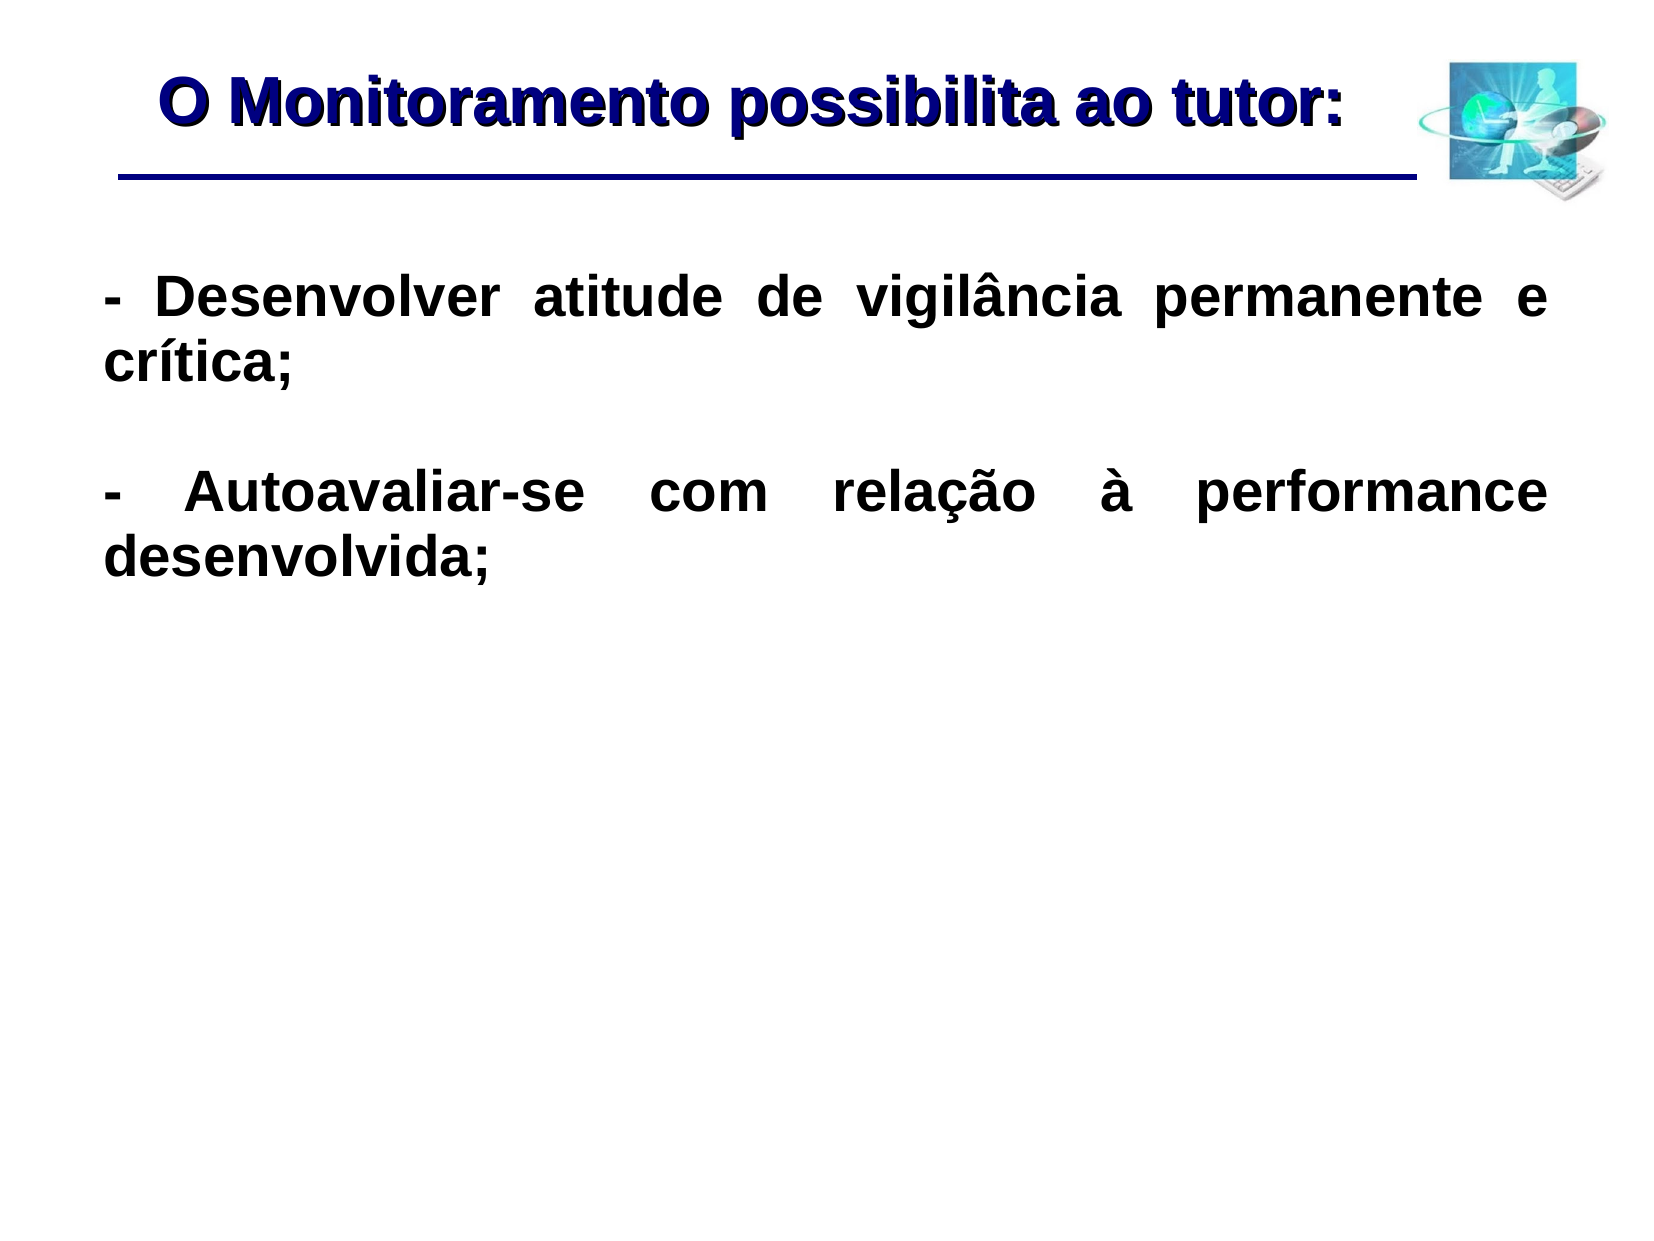

O Monitoramento possibilita ao tutor:
- Desenvolver atitude de vigilância permanente e crítica;
- Autoavaliar-se com relação à performance desenvolvida;